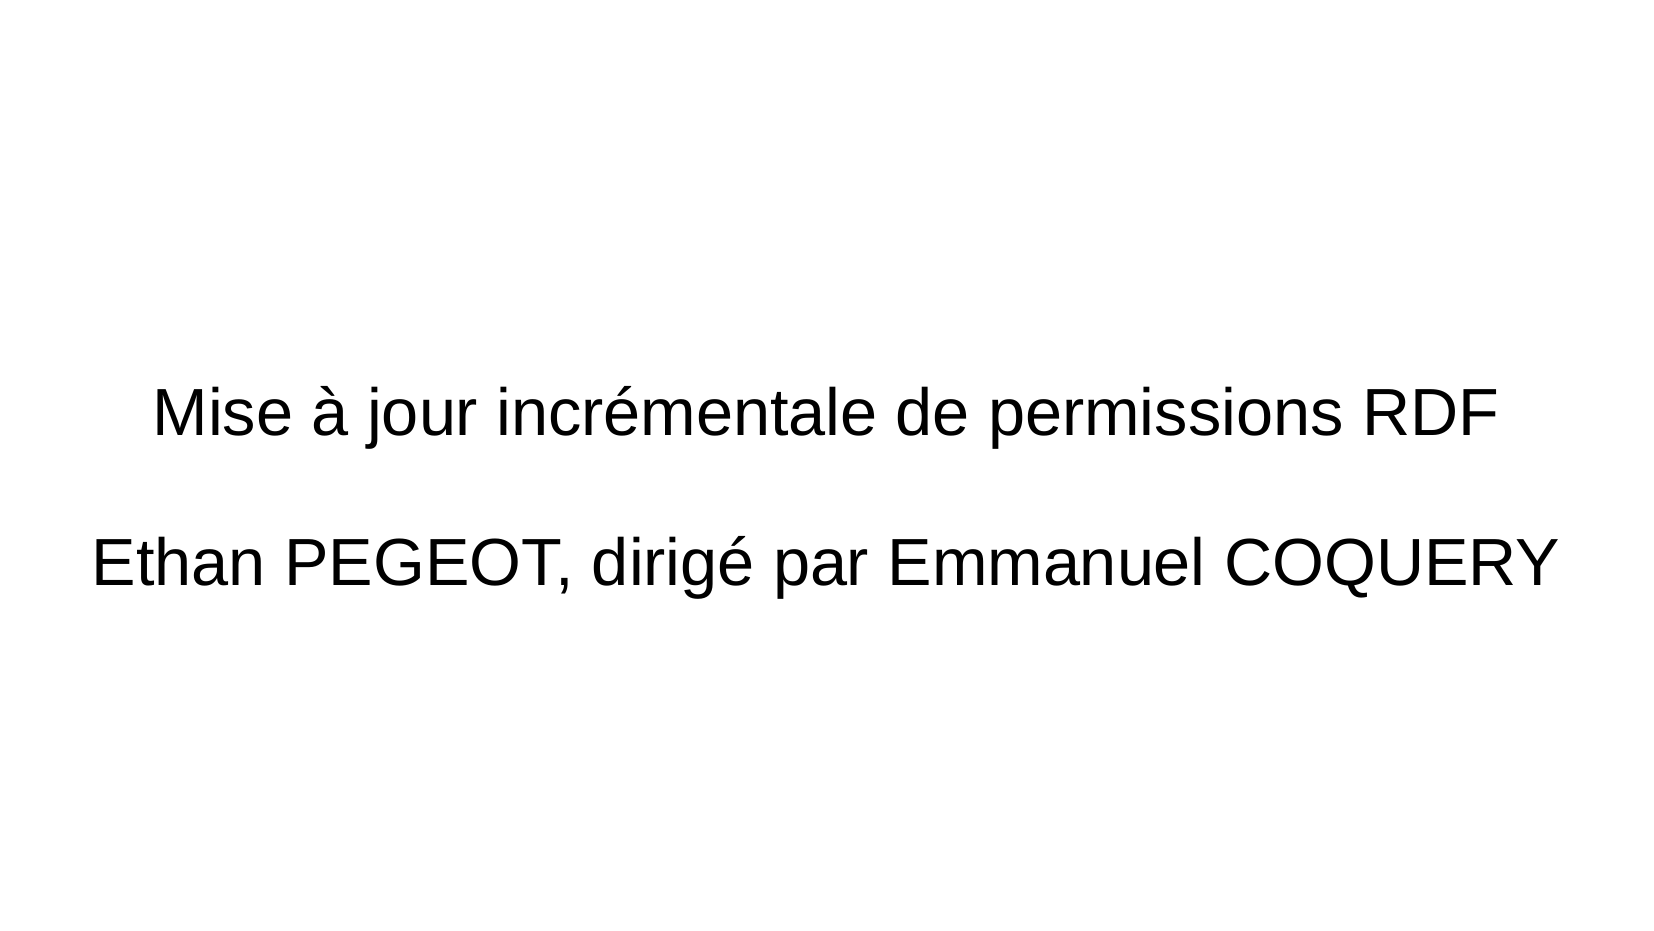

#
Mise à jour incrémentale de permissions RDF
Ethan PEGEOT, dirigé par Emmanuel COQUERY